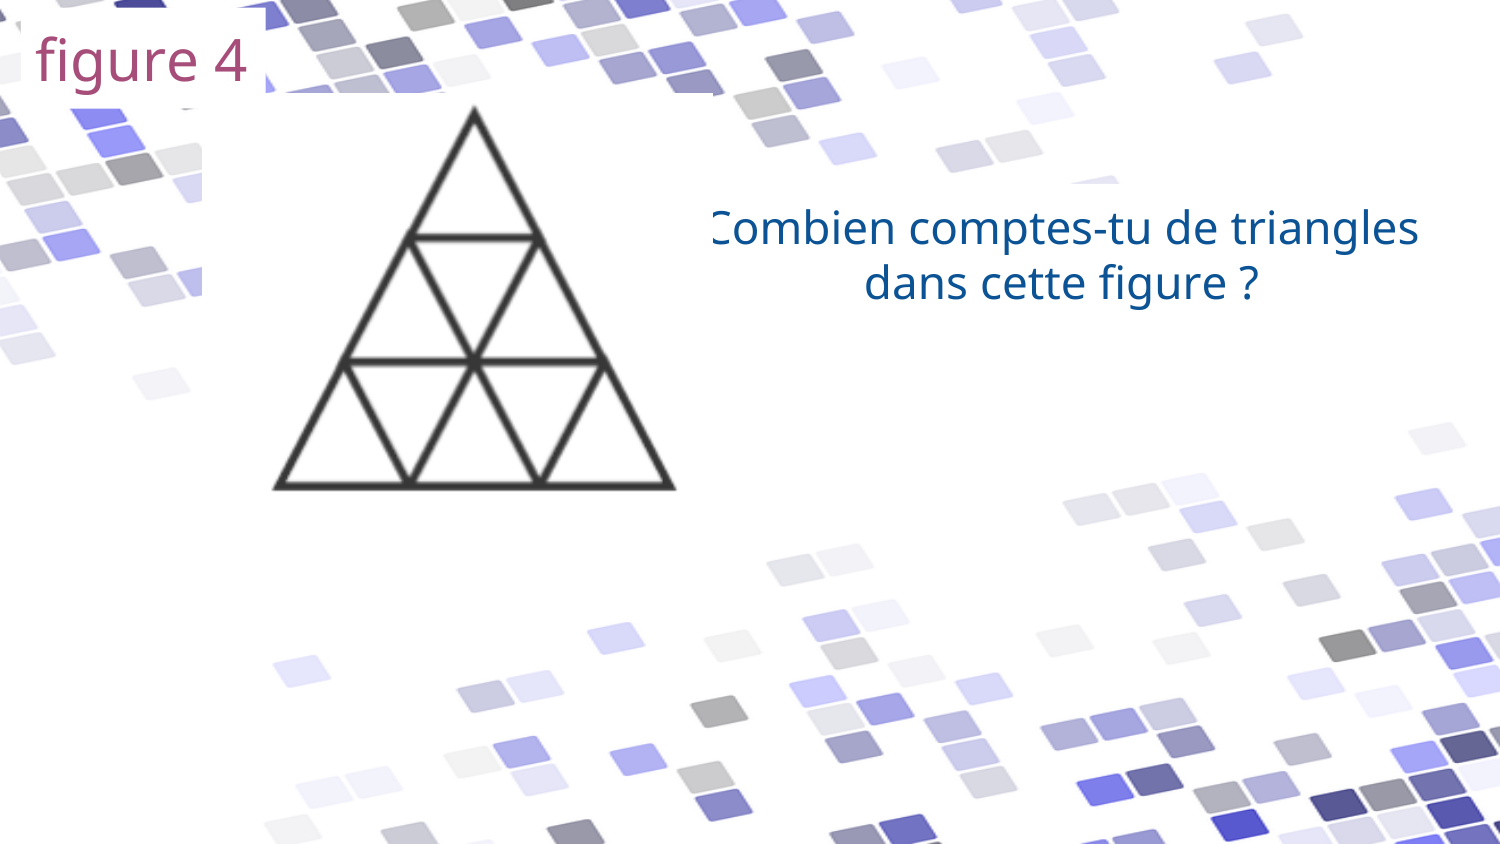

figure 4
Pour insérer une image, clique droit copier/ coller
Combien comptes-tu de triangles dans cette figure ?